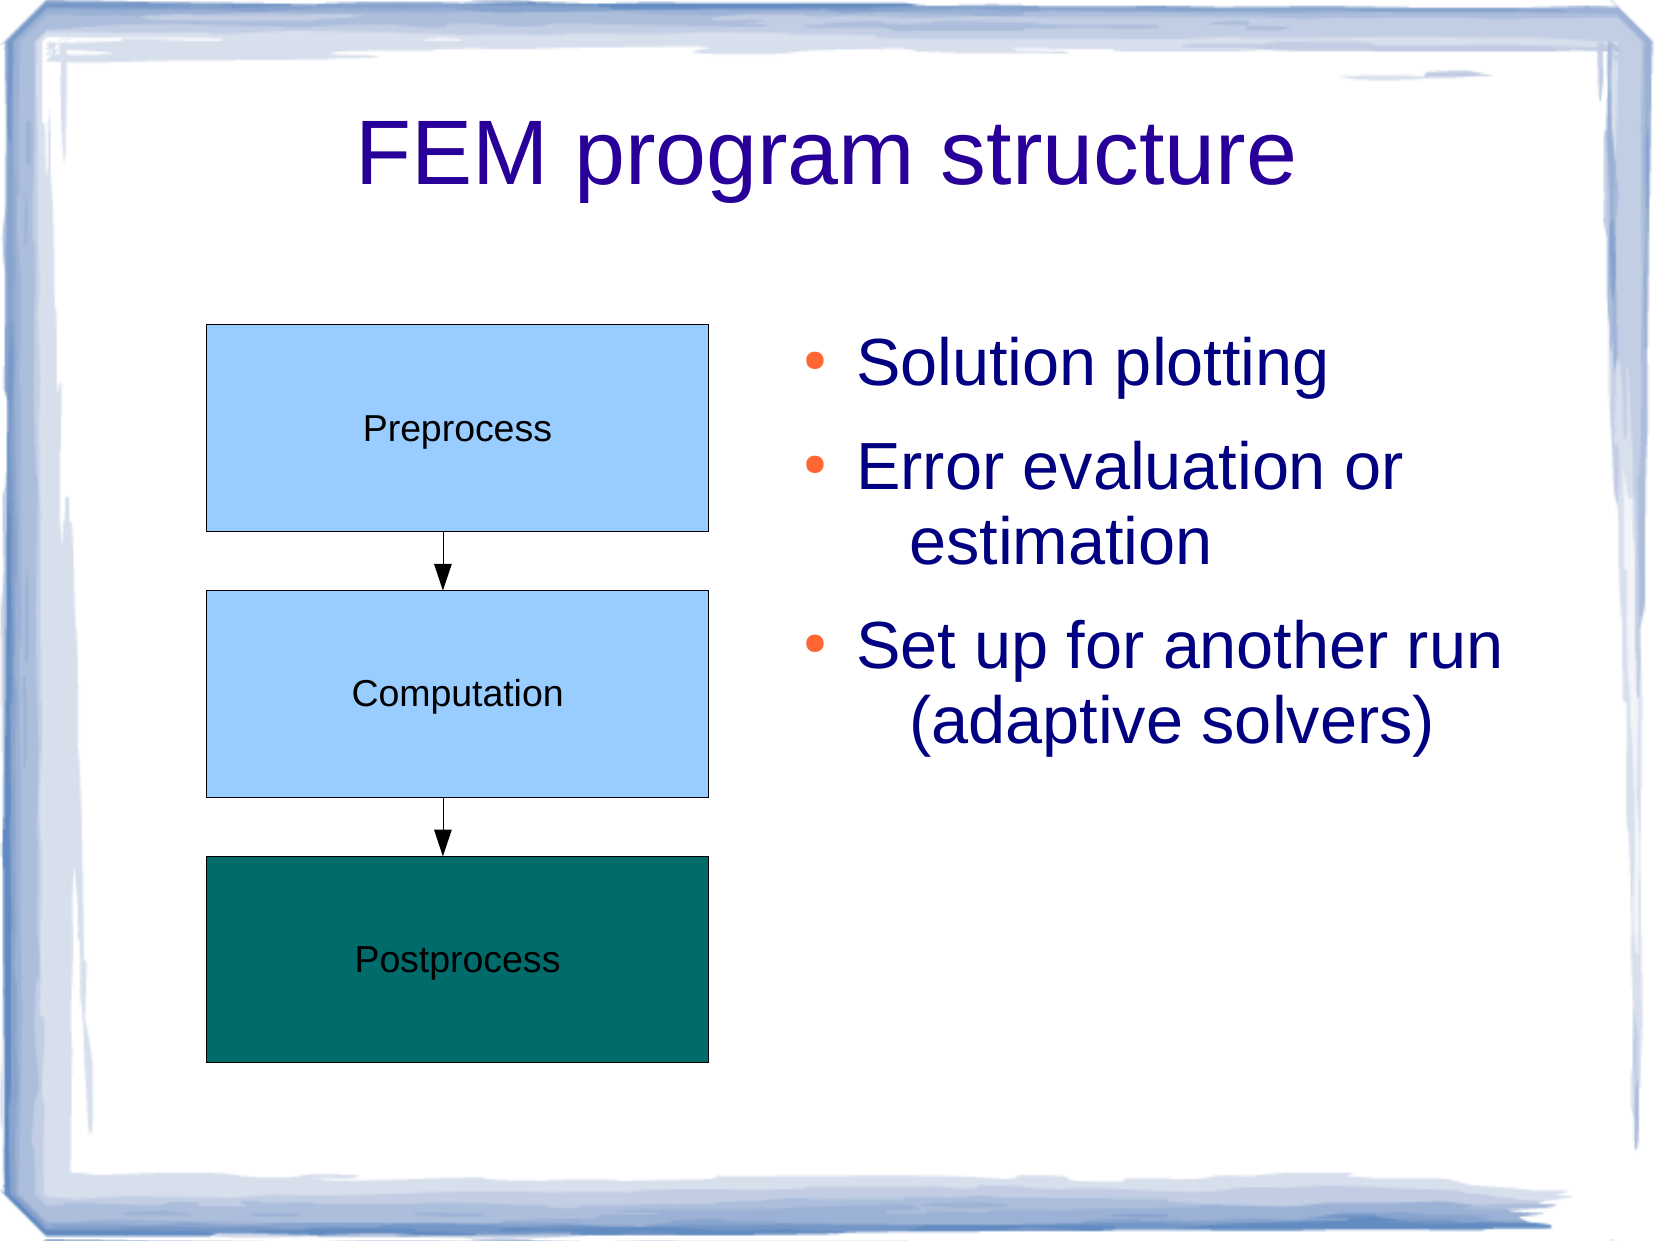

# FEM program structure
Preprocess
Solution plotting
Error evaluation or estimation
Set up for another run (adaptive solvers)
Computation
Postprocess